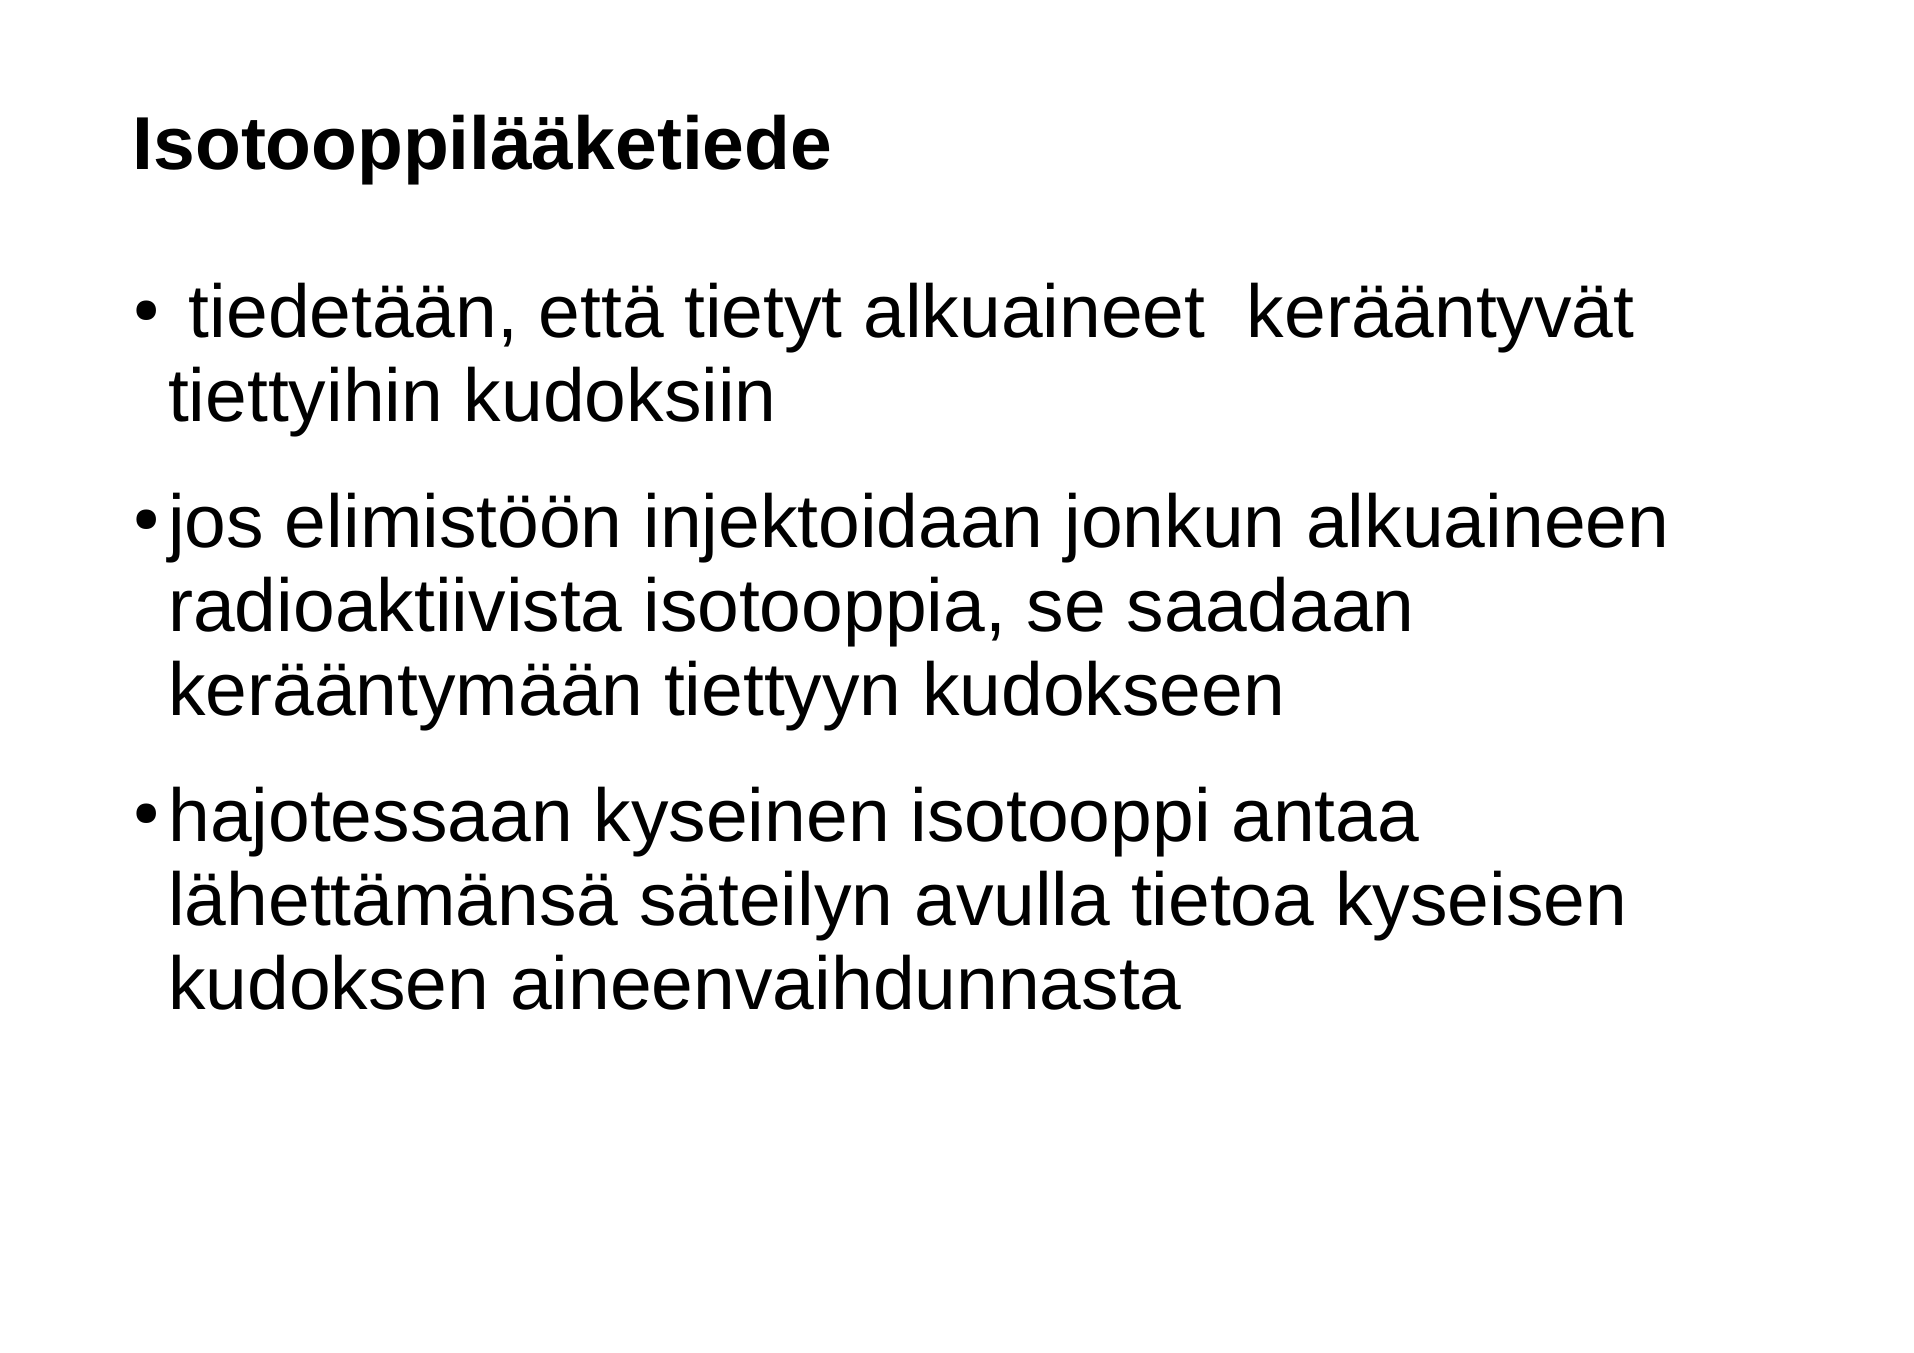

Isotooppilääketiede
 tiedetään, että tietyt alkuaineet kerääntyvät tiettyihin kudoksiin
jos elimistöön injektoidaan jonkun alkuaineen radioaktiivista isotooppia, se saadaan kerääntymään tiettyyn kudokseen
hajotessaan kyseinen isotooppi antaa lähettämänsä säteilyn avulla tietoa kyseisen kudoksen aineenvaihdunnasta